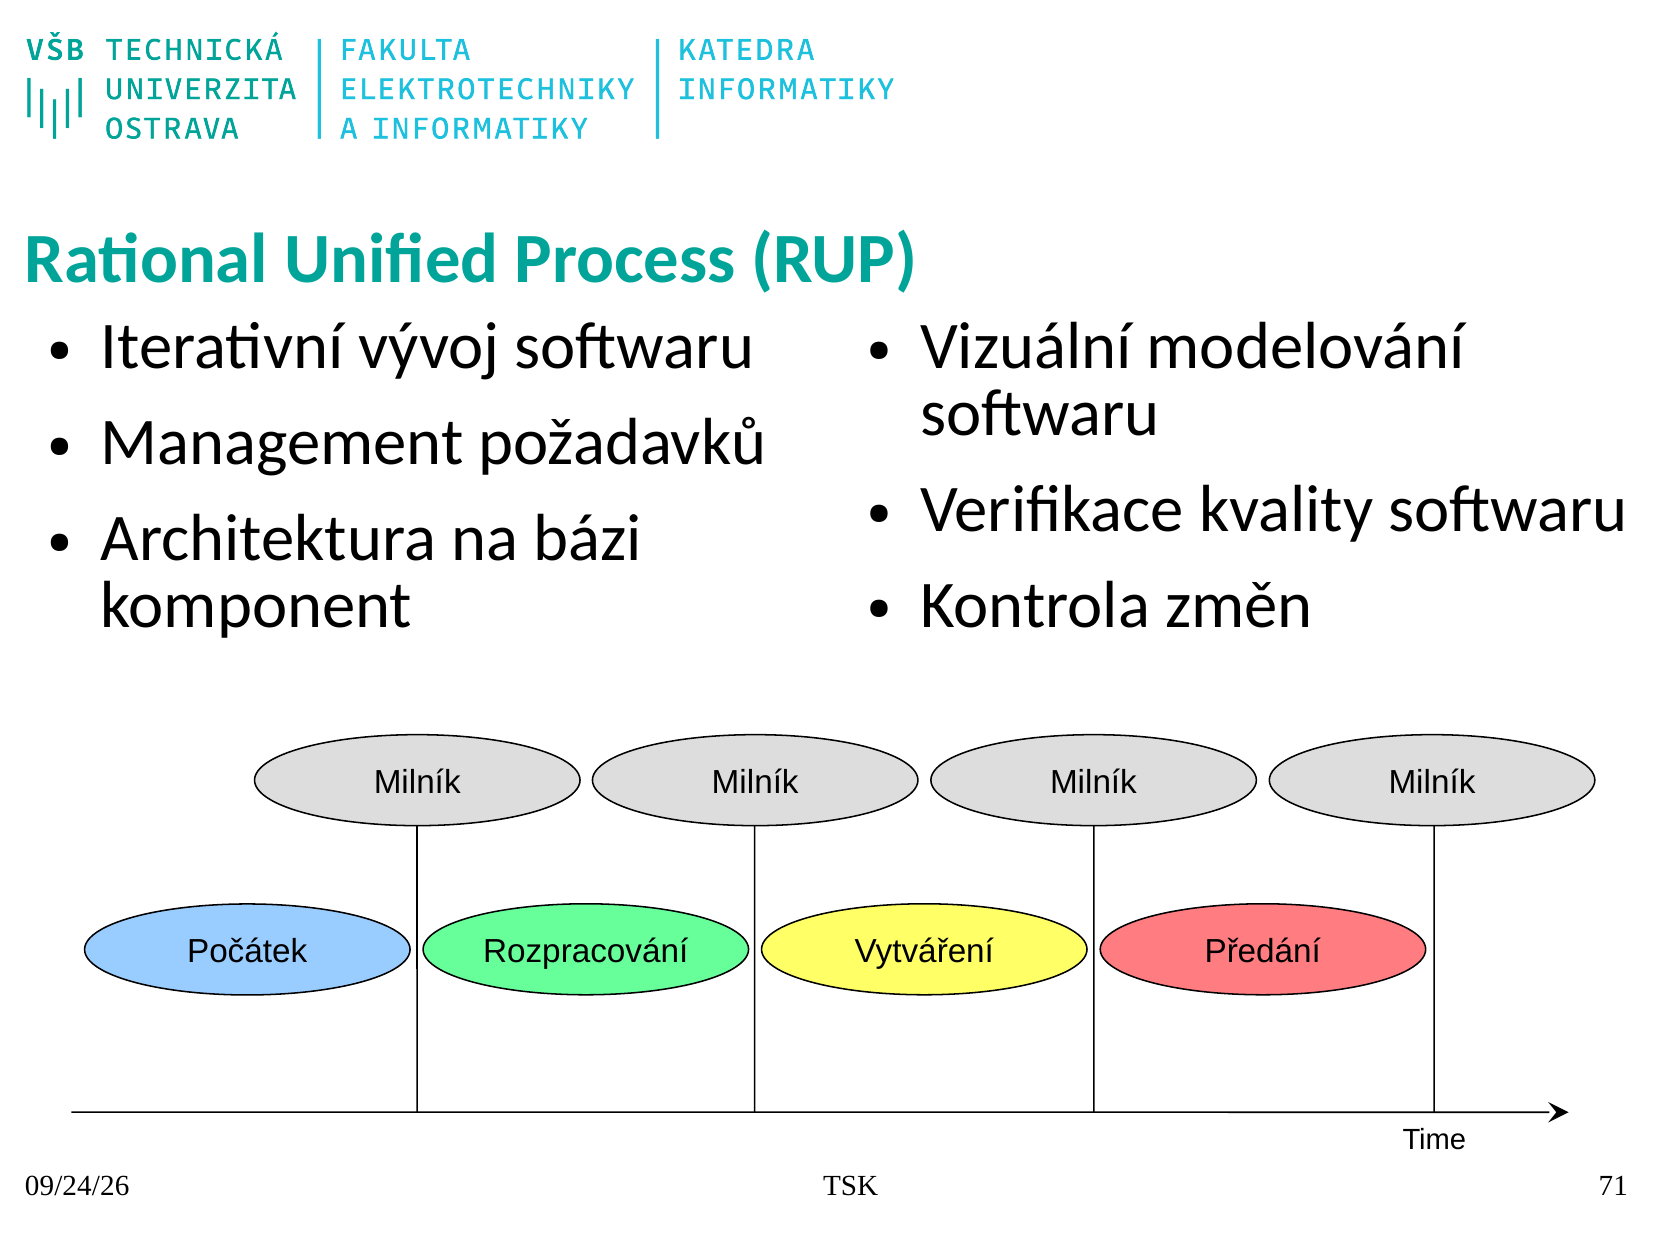

# Rational Unified Process (RUP)
Iterativní vývoj softwaru
Management požadavků
Architektura na bázi komponent
Vizuální modelování softwaru
Verifikace kvality softwaru
Kontrola změn
Milník
Milník
Milník
Milník
Rozpracování
Vytváření
Předání
Počátek
Time
TSK
71